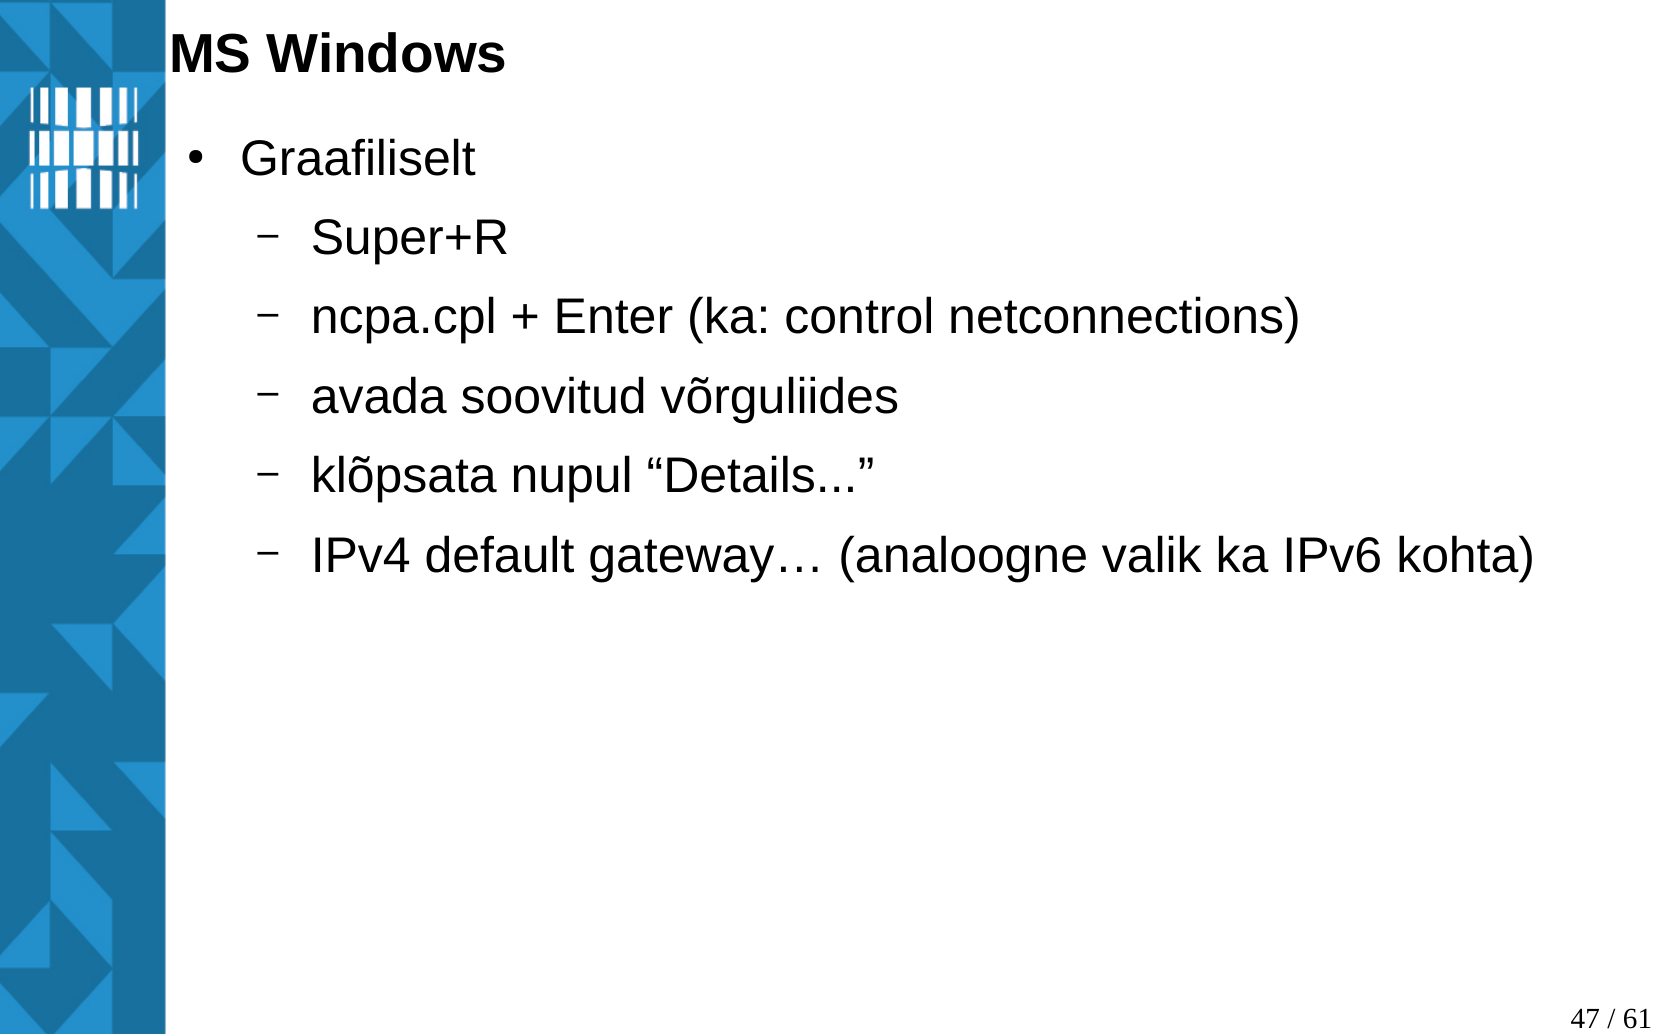

# MS Windows
Graafiliselt
Super+R
ncpa.cpl + Enter (ka: control netconnections)
avada soovitud võrguliides
klõpsata nupul “Details...”
IPv4 default gateway… (analoogne valik ka IPv6 kohta)
47